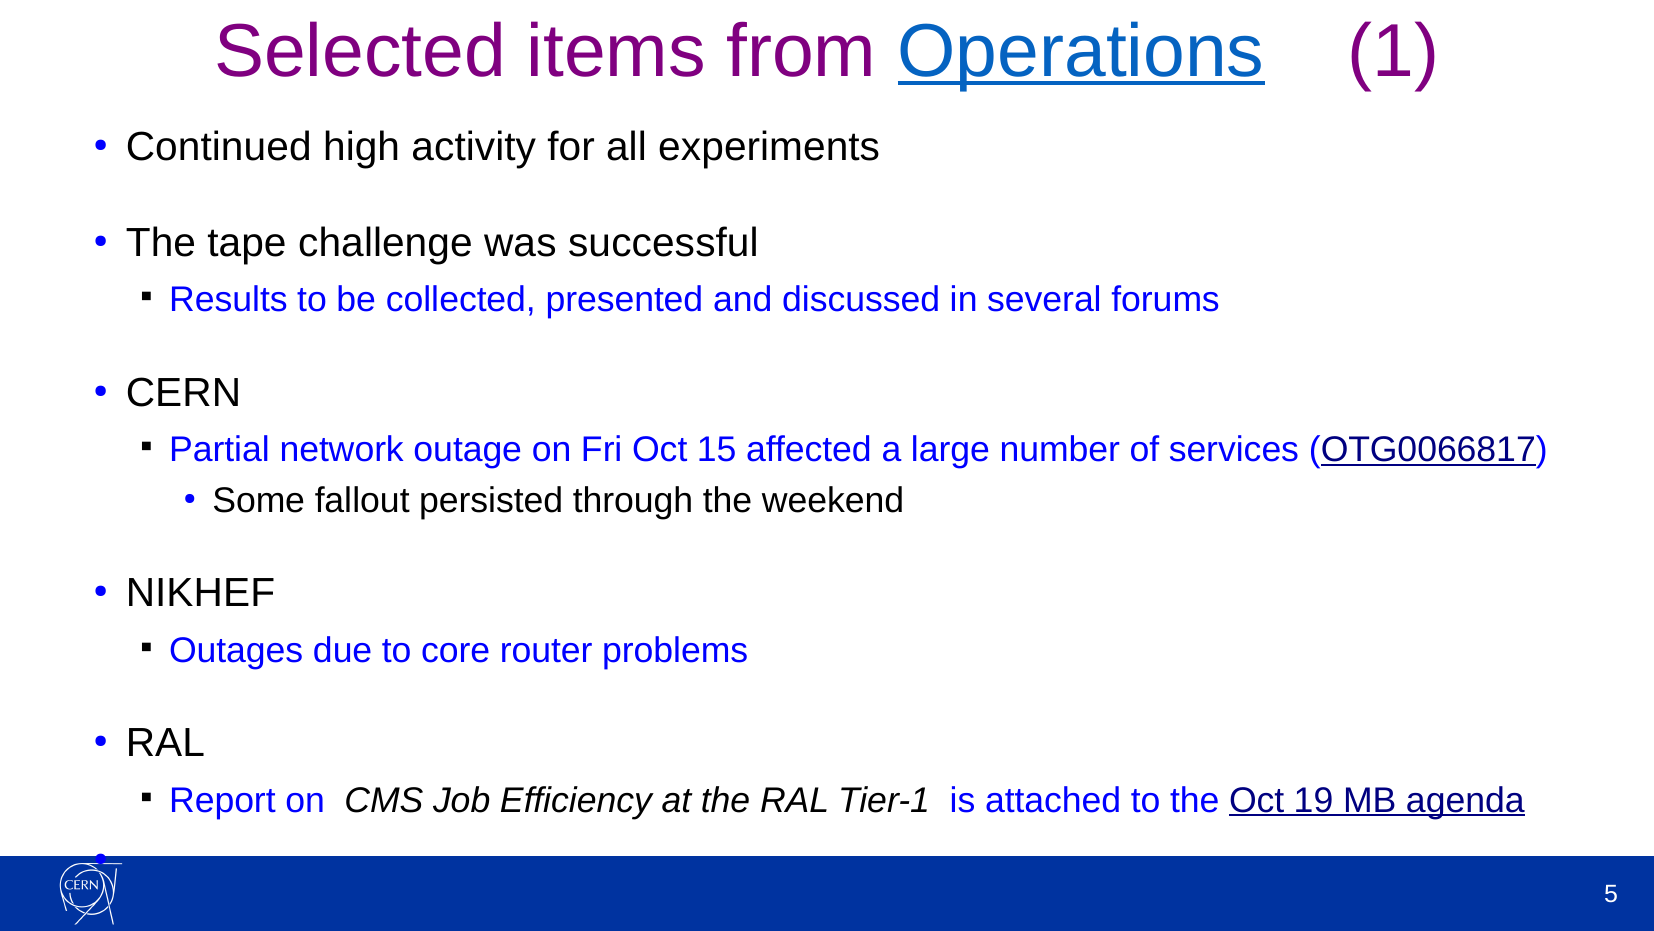

# Selected items from Operations (1)
Continued high activity for all experiments
The tape challenge was successful
Results to be collected, presented and discussed in several forums
CERN
Partial network outage on Fri Oct 15 affected a large number of services (OTG0066817)
Some fallout persisted through the weekend
NIKHEF
Outages due to core router problems
RAL
Report on CMS Job Efficiency at the RAL Tier-1 is attached to the Oct 19 MB agenda
5